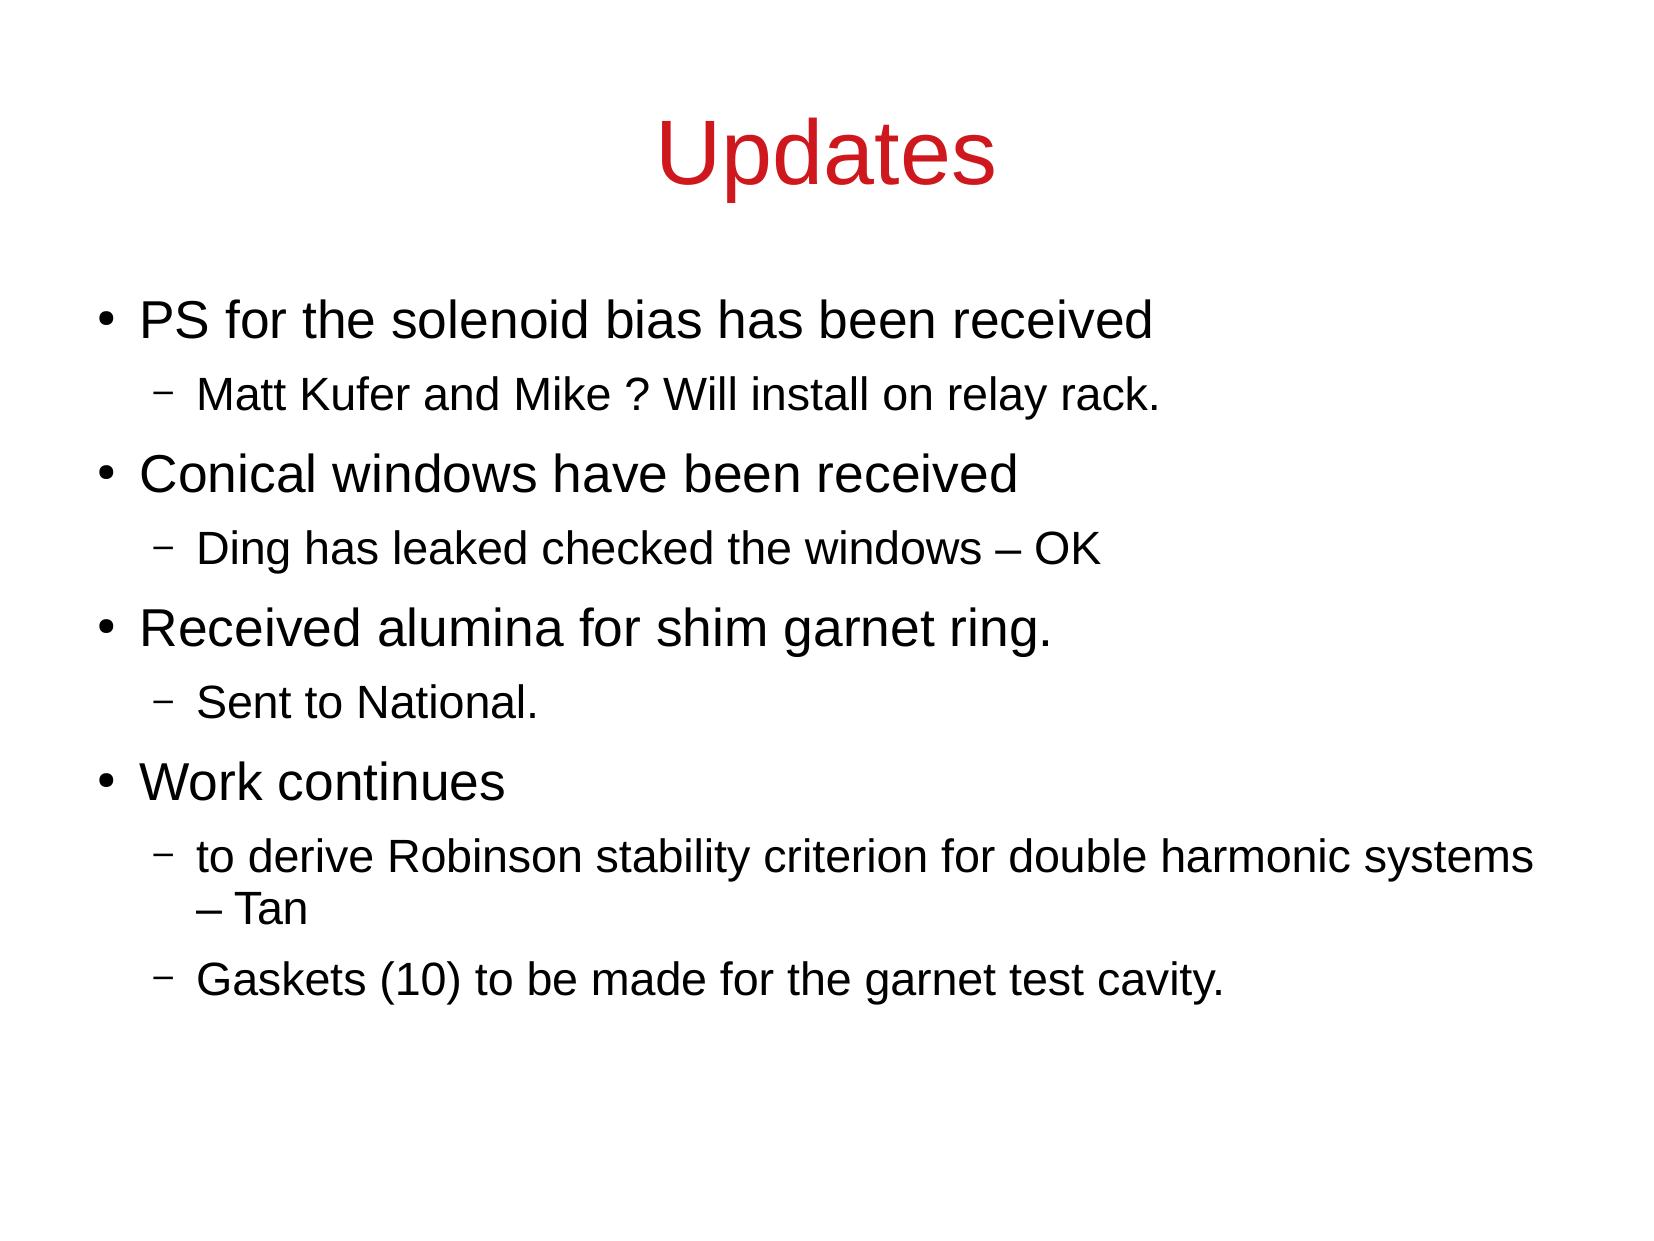

# Updates
PS for the solenoid bias has been received
Matt Kufer and Mike ? Will install on relay rack.
Conical windows have been received
Ding has leaked checked the windows – OK
Received alumina for shim garnet ring.
Sent to National.
Work continues
to derive Robinson stability criterion for double harmonic systems – Tan
Gaskets (10) to be made for the garnet test cavity.